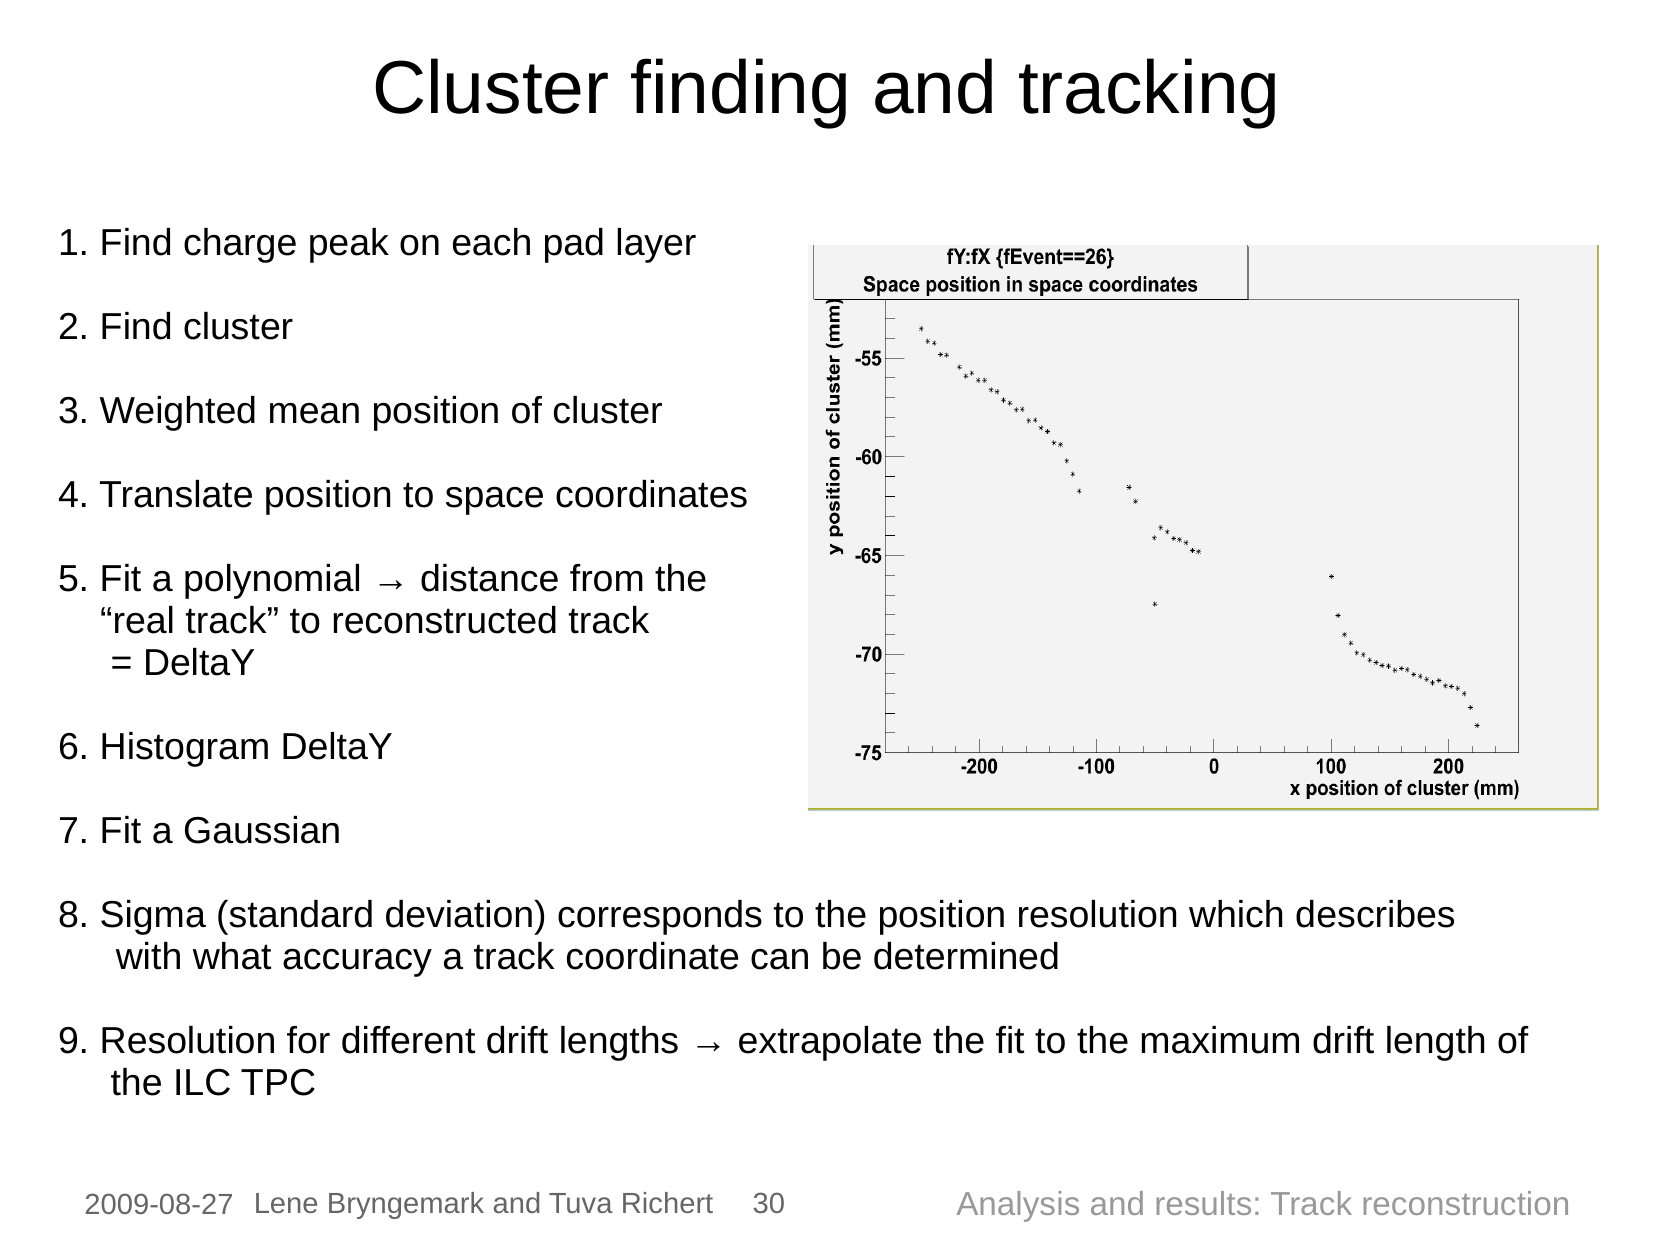

Cluster finding and tracking
1. Find charge peak on each pad layer
2. Find cluster
3. Weighted mean position of cluster
4. Translate position to space coordinates
5. Fit a polynomial → distance from the
 “real track” to reconstructed track
 = DeltaY
6. Histogram DeltaY
7. Fit a Gaussian
8. Sigma (standard deviation) corresponds to the position resolution which describes
with what accuracy a track coordinate can be determined
9. Resolution for different drift lengths → extrapolate the fit to the maximum drift length of
 the ILC TPC
# Analysis and results: Track reconstruction
Lene Bryngemark and Tuva Richert
30
2009-08-27